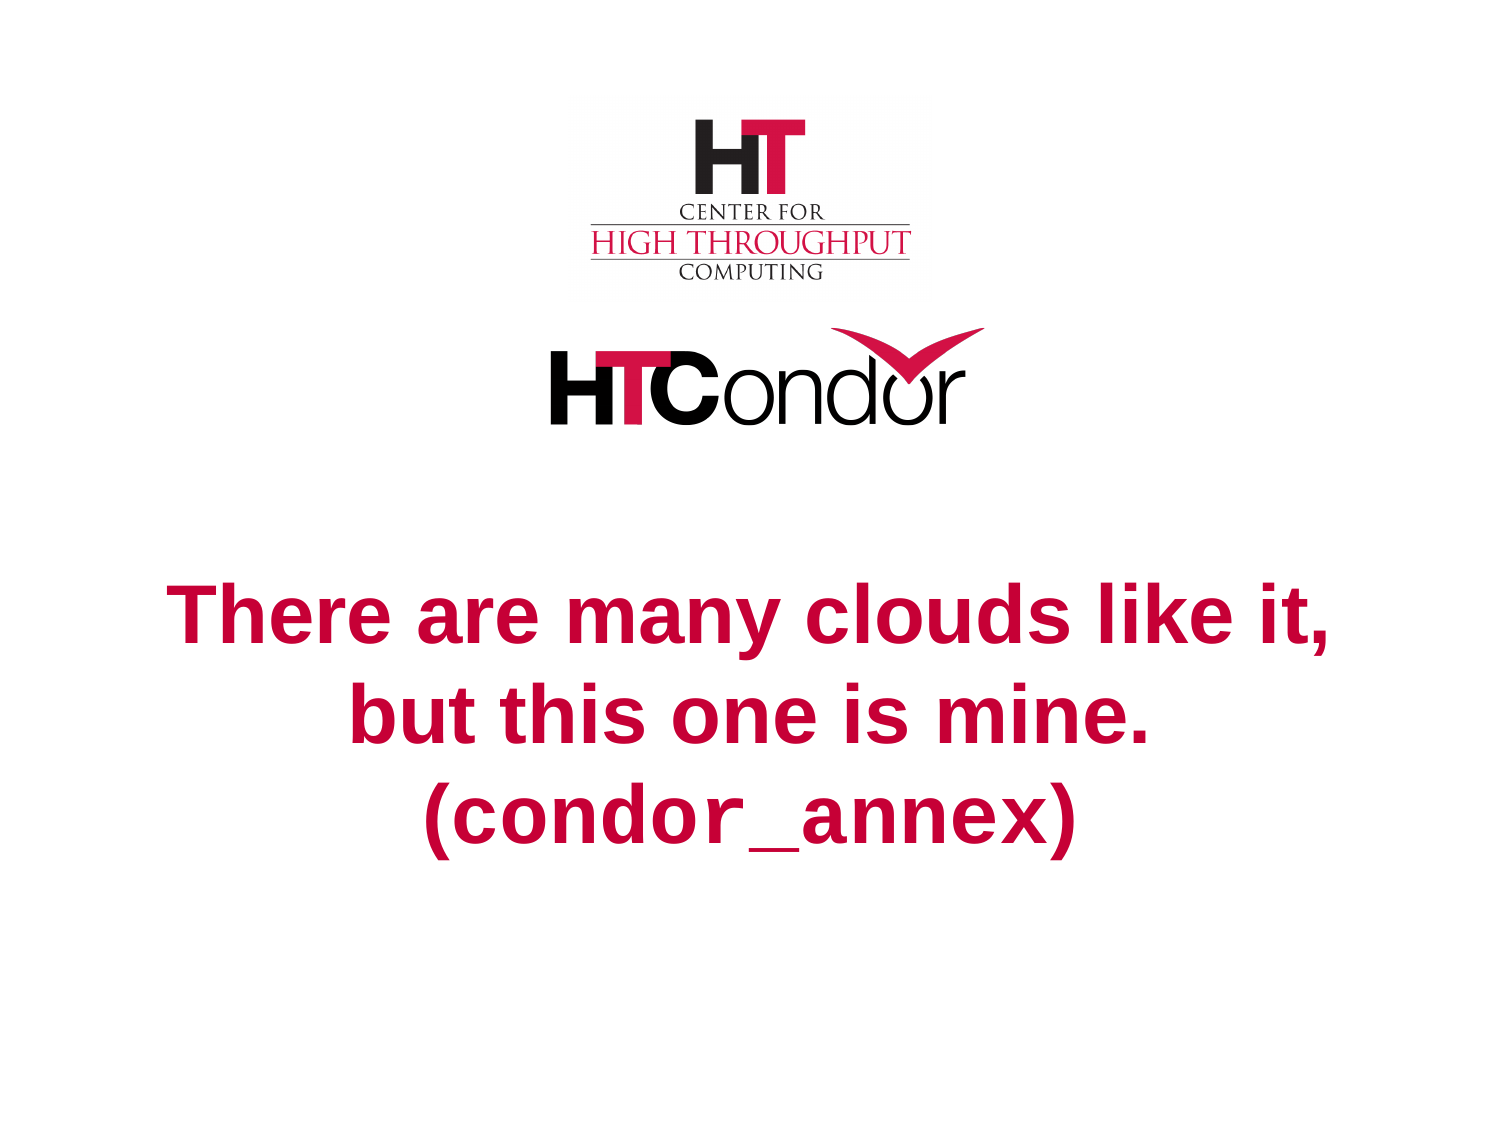

# There are many clouds like it, but this one is mine. (condor_annex)